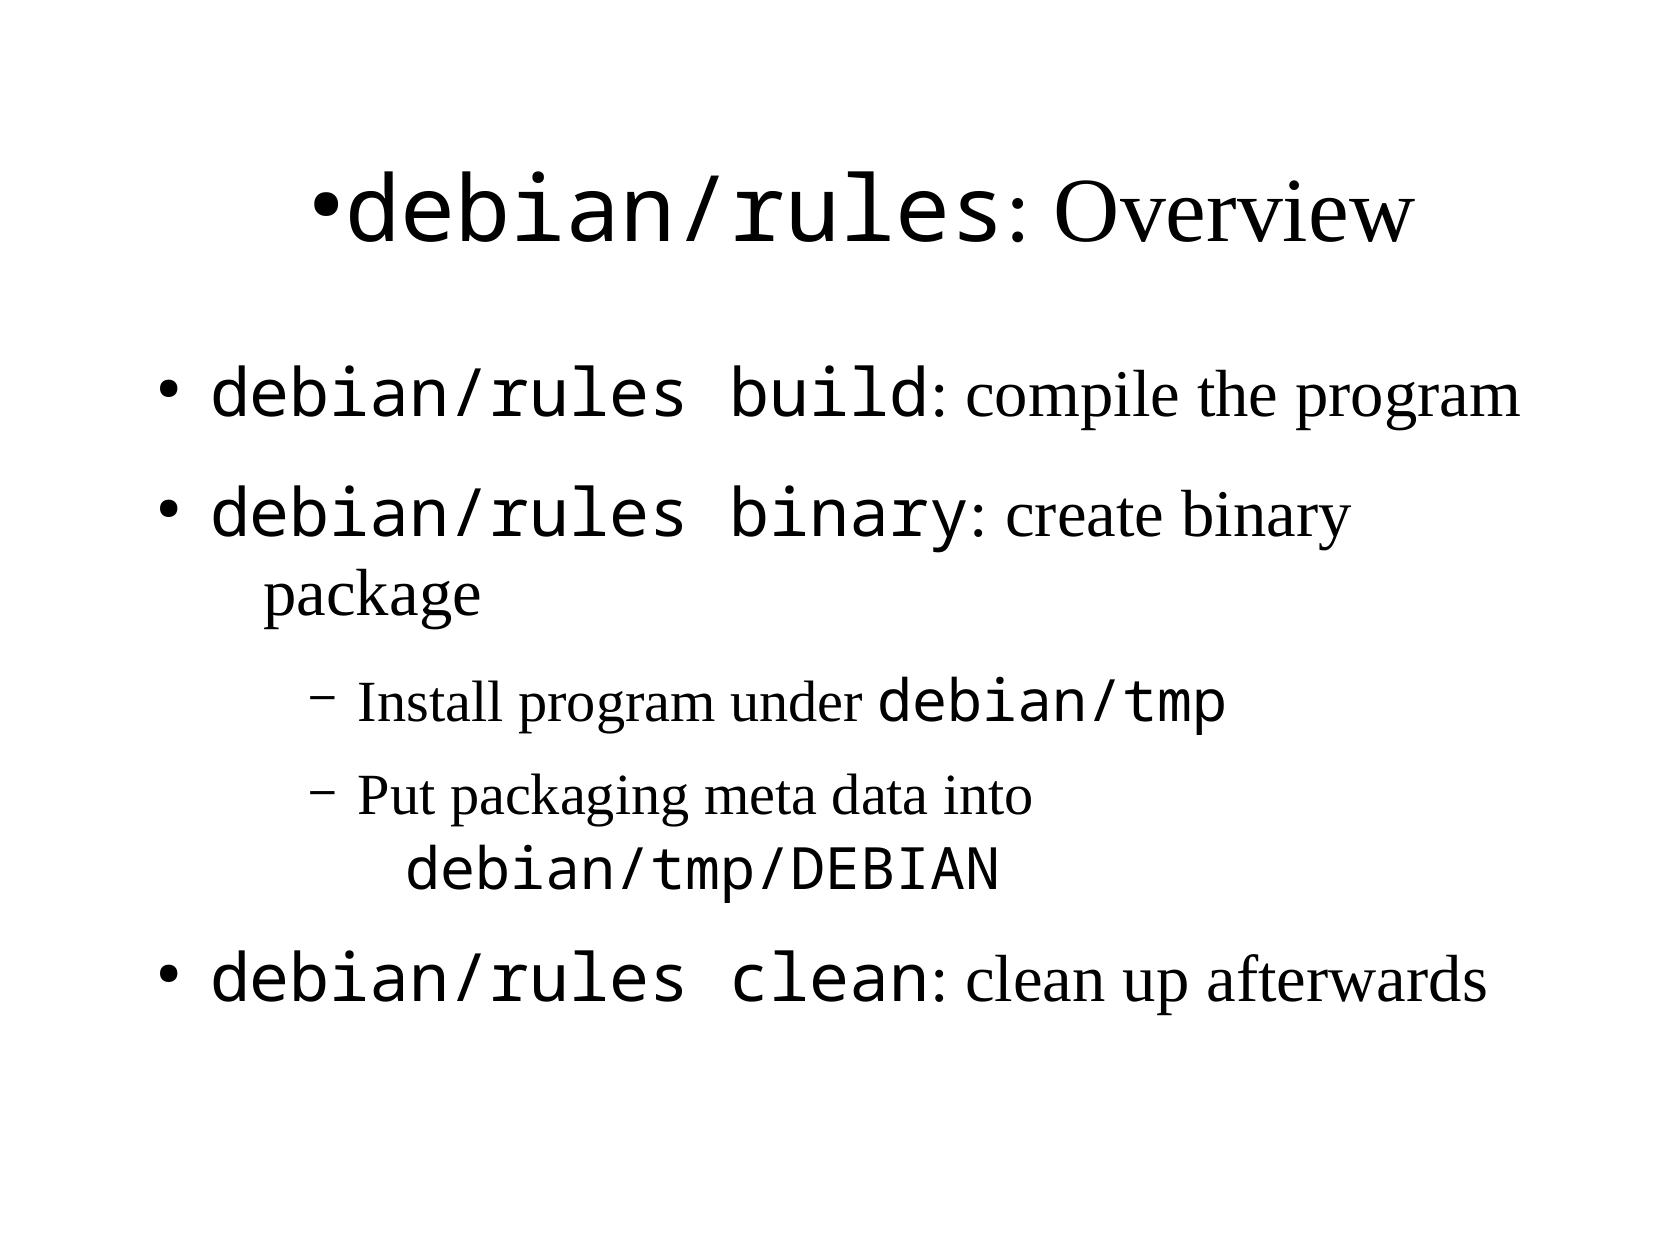

# debian/rules: Overview
debian/rules build: compile the program
debian/rules binary: create binary package
Install program under debian/tmp
Put packaging meta data into debian/tmp/DEBIAN
debian/rules clean: clean up afterwards